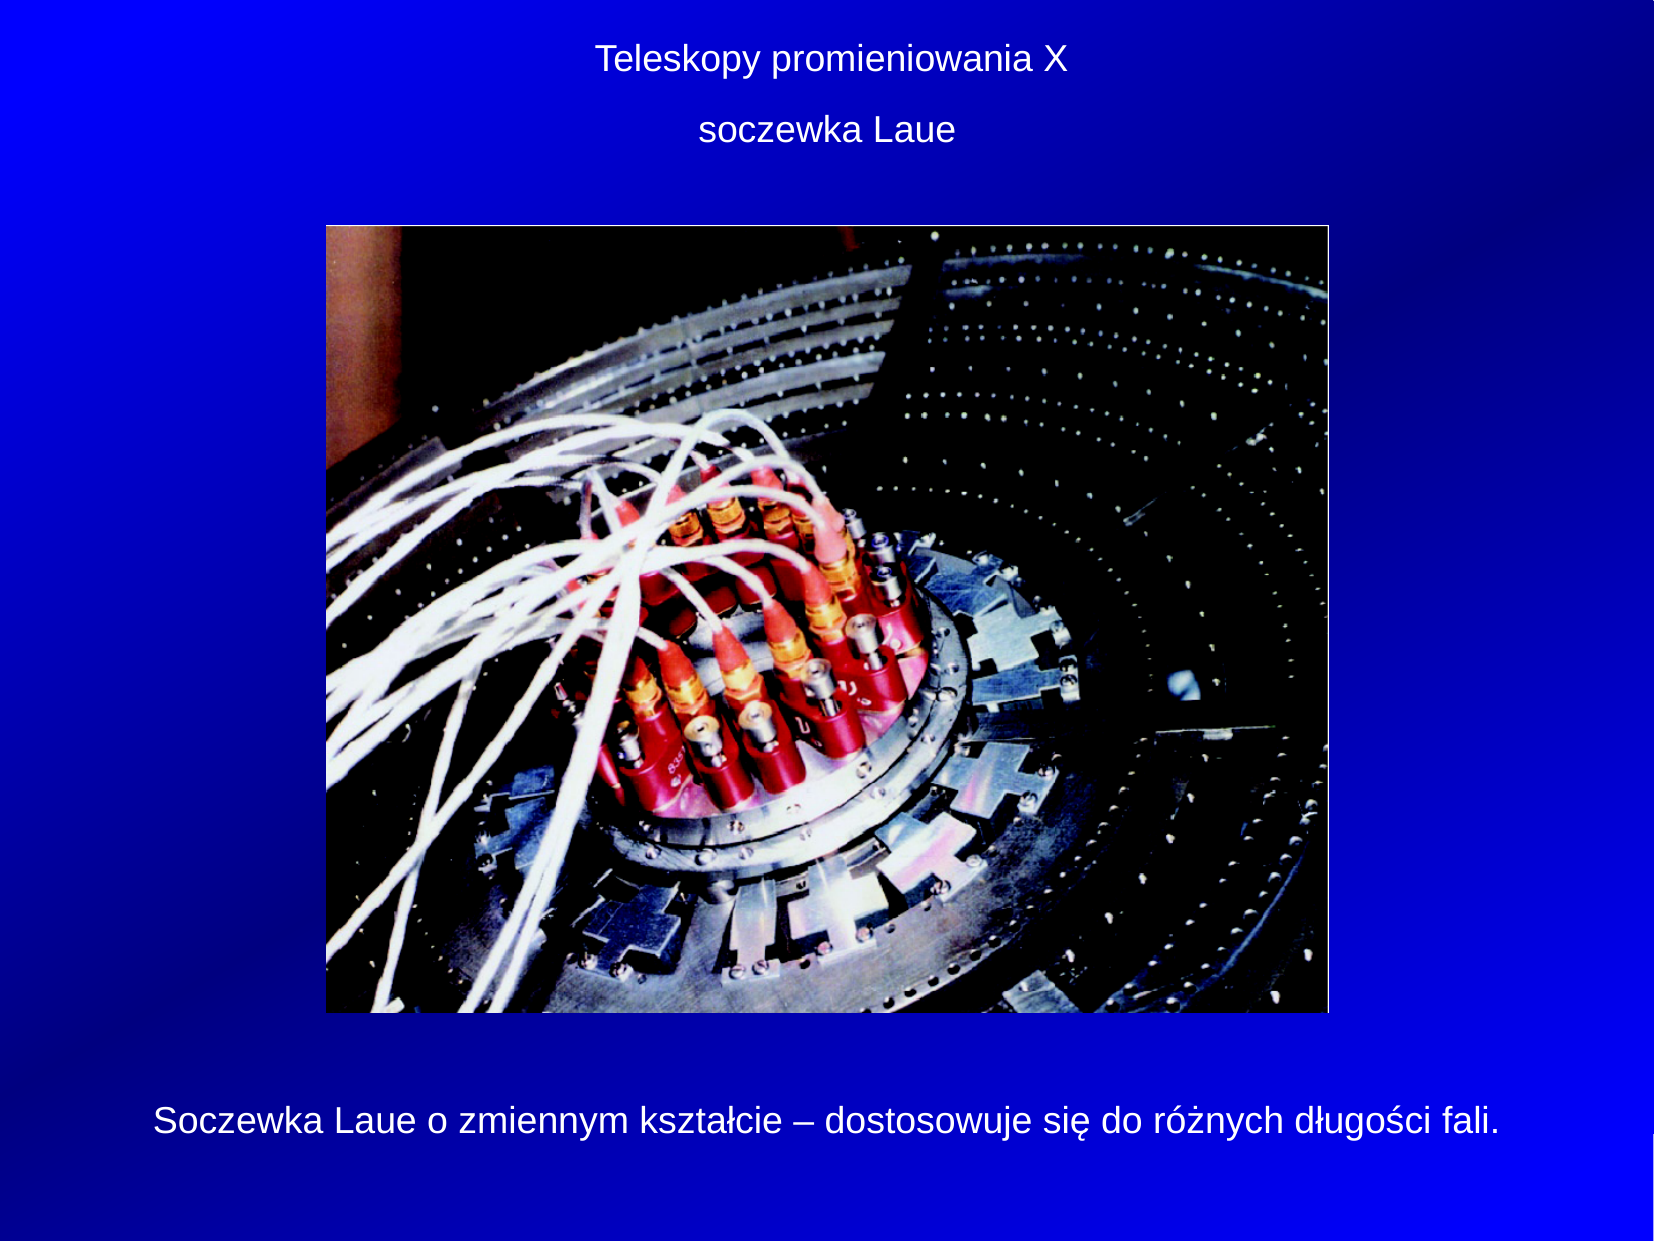

Teleskopy promieniowania X
soczewka Laue
Soczewka Laue o zmiennym kształcie – dostosowuje się do różnych długości fali.